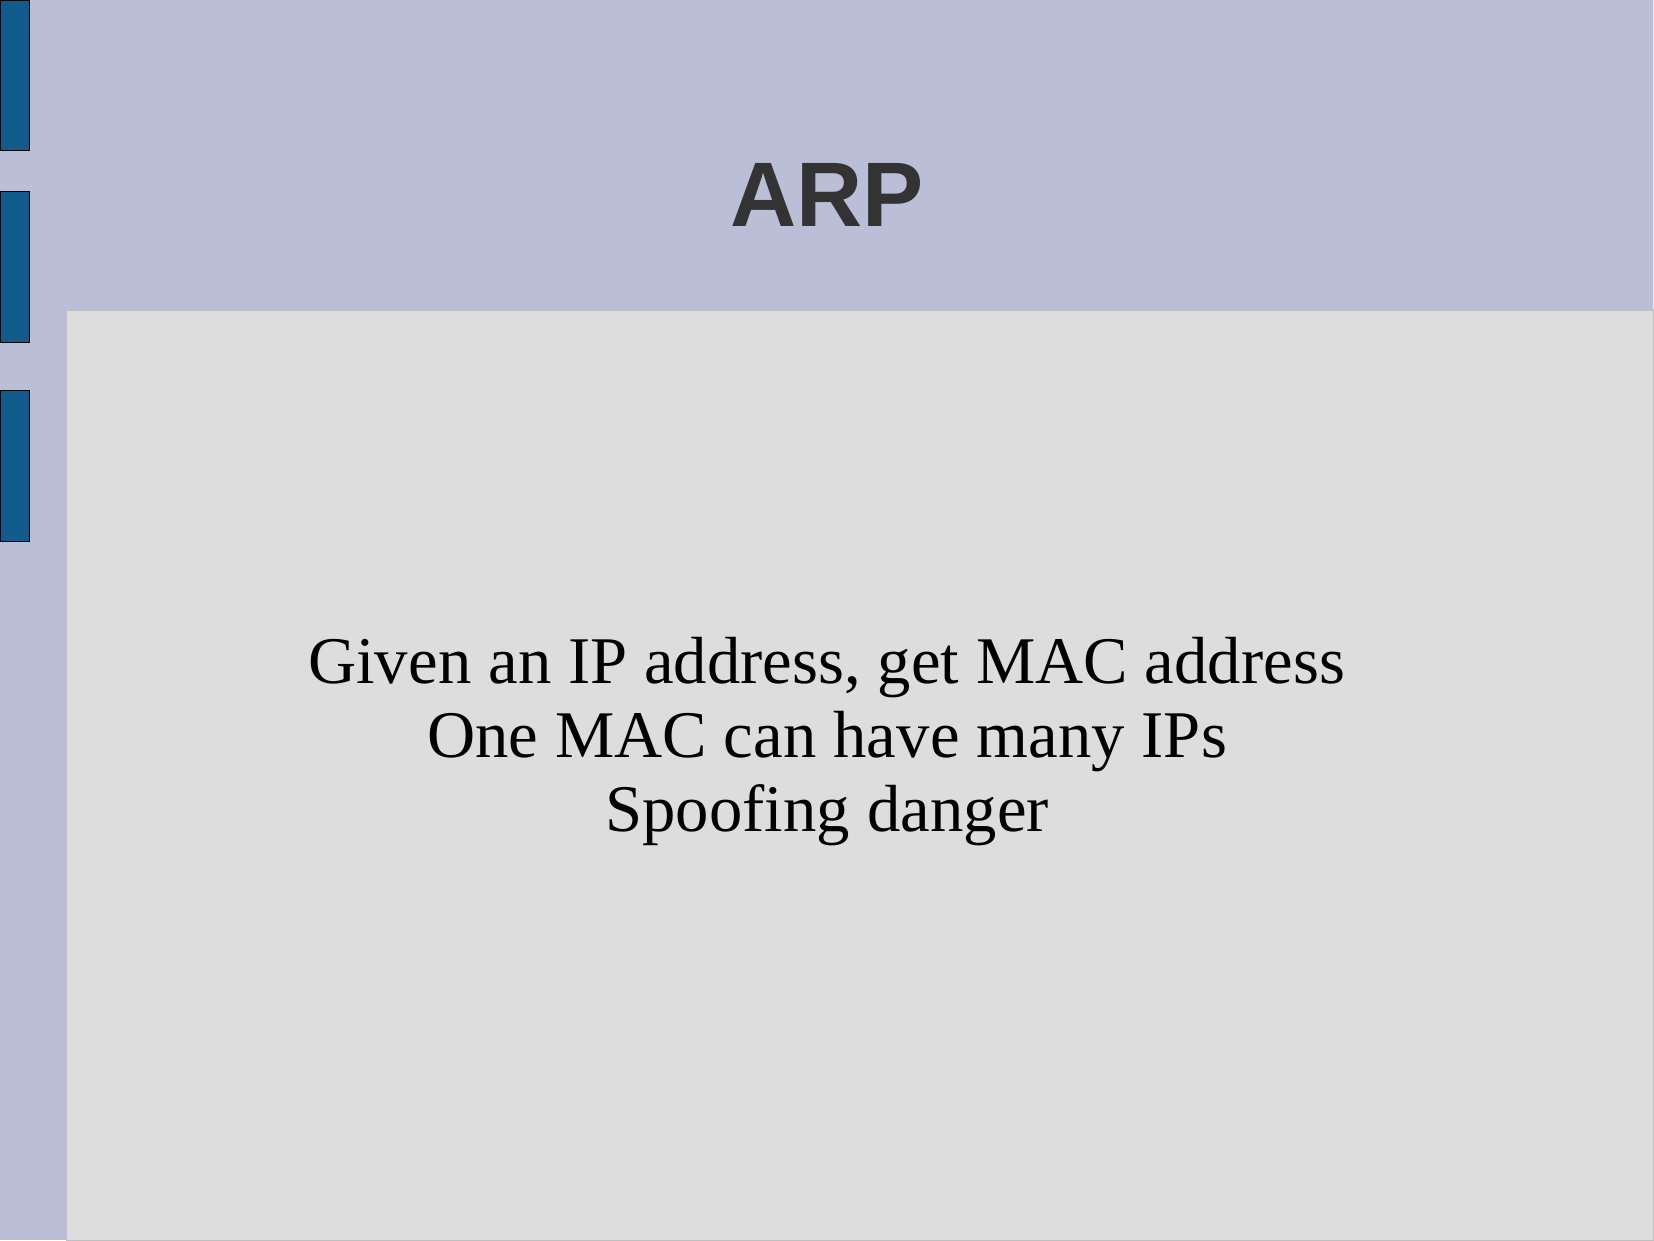

# ARP
Given an IP address, get MAC address
One MAC can have many IPs
Spoofing danger